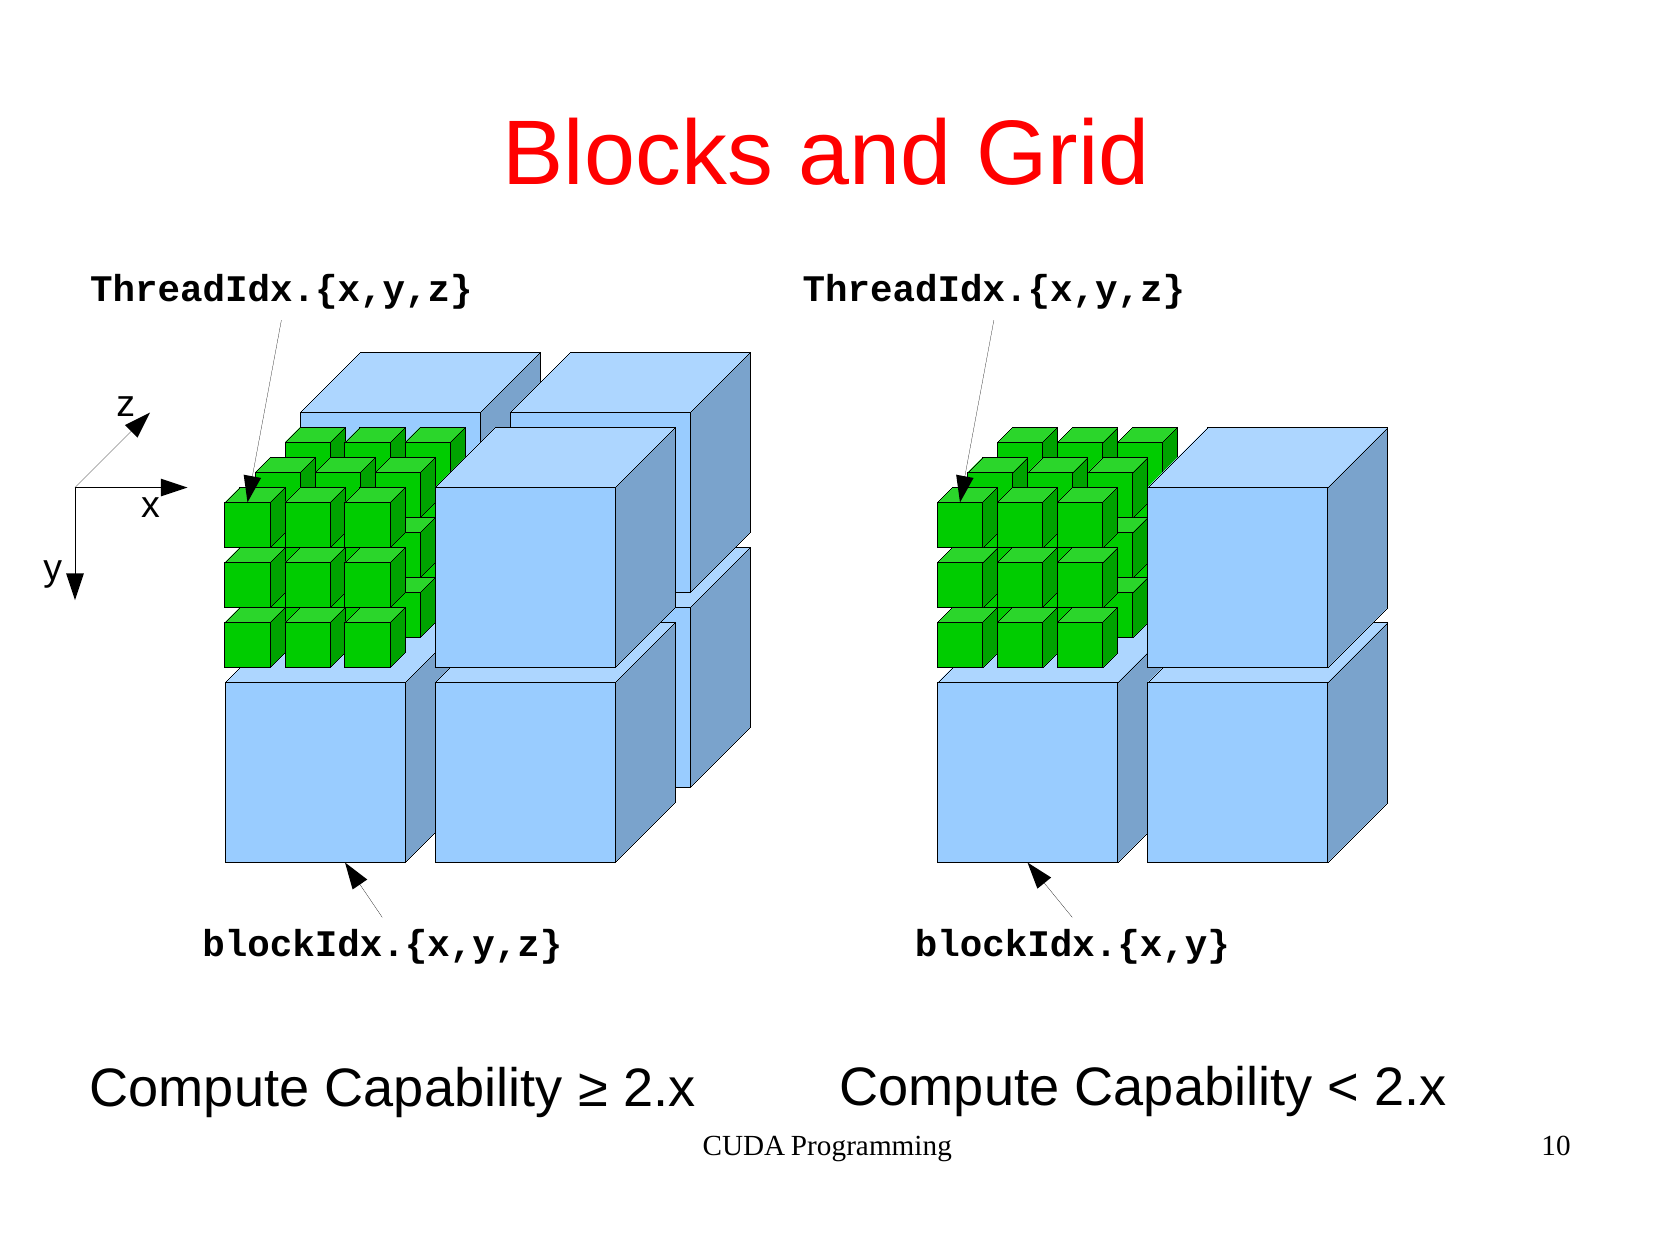

# Blocks and Grid
ThreadIdx.{x,y,z}
ThreadIdx.{x,y,z}
z
x
y
blockIdx.{x,y,z}
blockIdx.{x,y}
Compute Capability < 2.x
Compute Capability ≥ 2.x
CUDA Programming
10